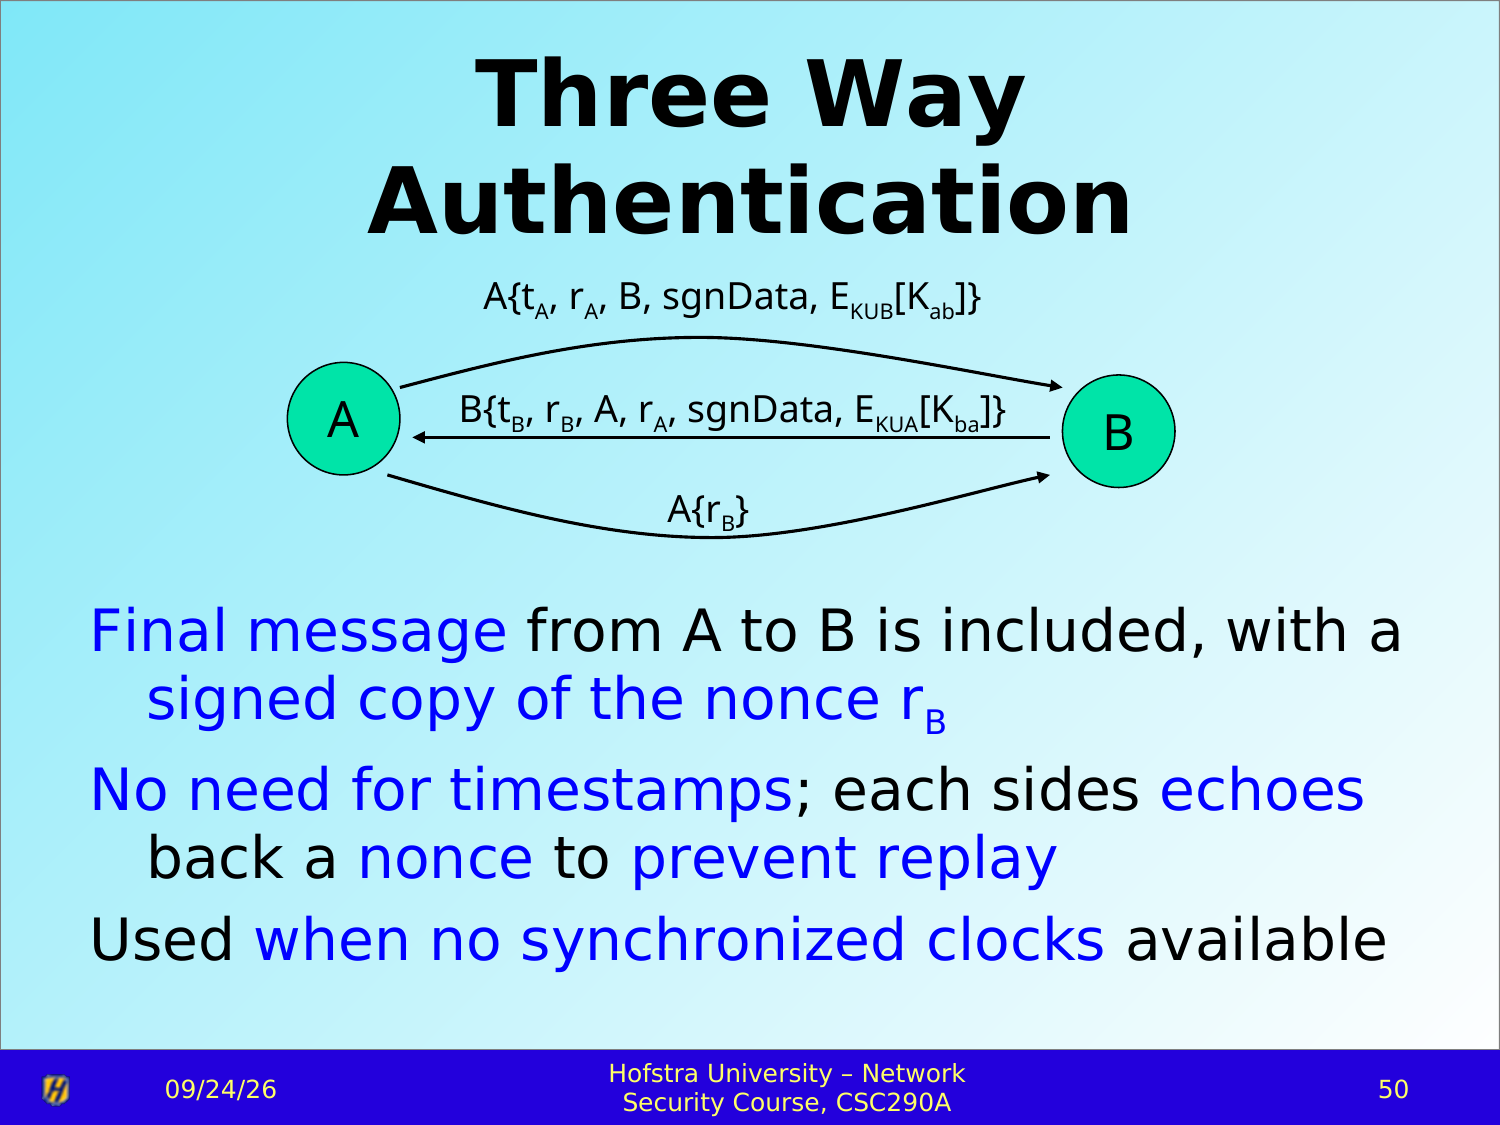

# Three Way Authentication
A{tA, rA, B, sgnData, EKUB[Kab]}
A
B{tB, rB, A, rA, sgnData, EKUA[Kba]}
B
A{rB}
Final message from A to B is included, with a signed copy of the nonce rB
No need for timestamps; each sides echoes back a nonce to prevent replay
Used when no synchronized clocks available
50